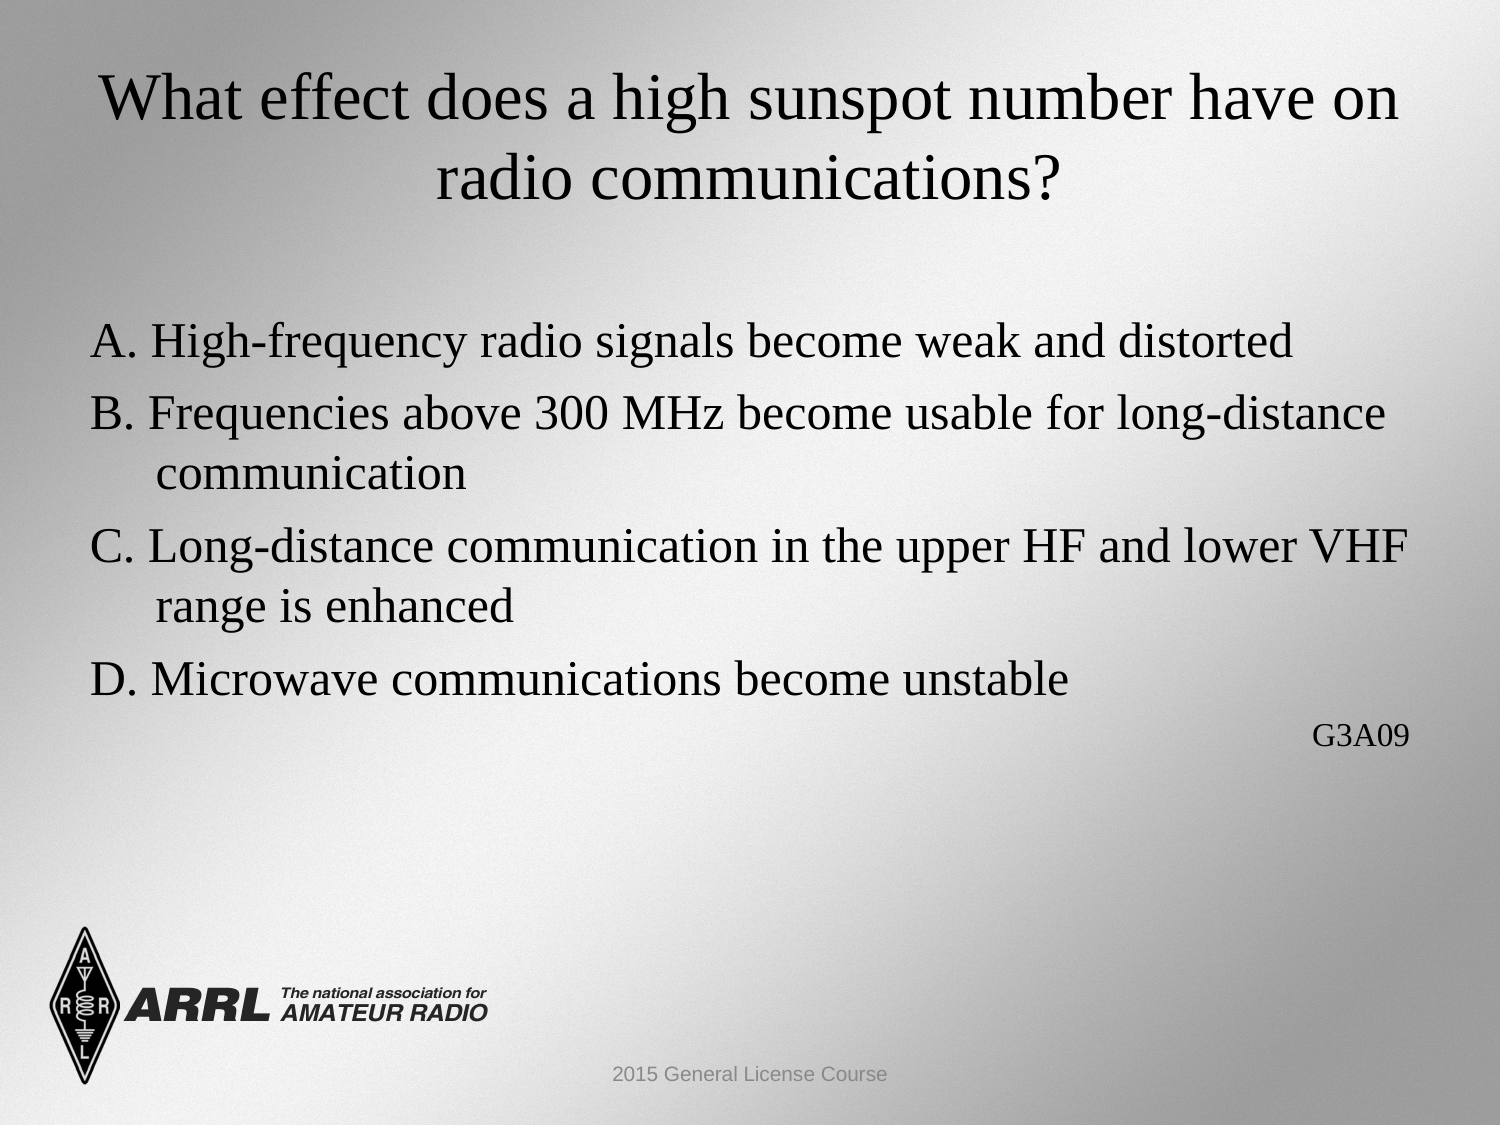

# What effect does a high sunspot number have on radio communications?
A. High-frequency radio signals become weak and distorted
B. Frequencies above 300 MHz become usable for long-distance communication
C. Long-distance communication in the upper HF and lower VHF range is enhanced
D. Microwave communications become unstable
 G3A09
2015 General License Course